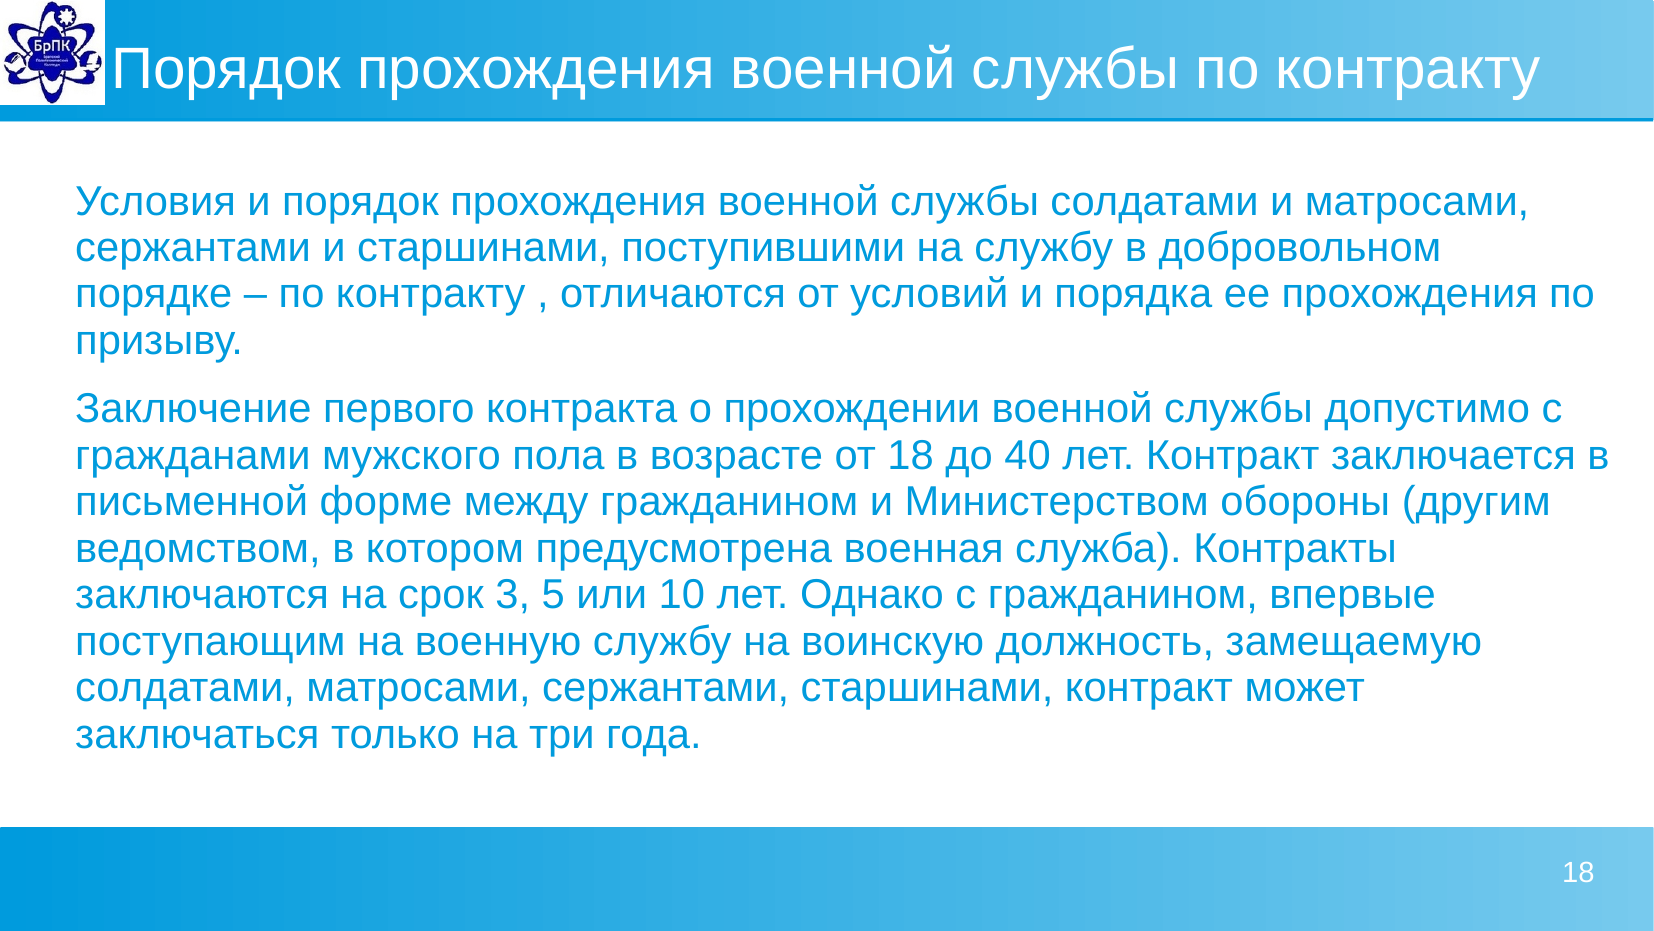

# Порядок прохождения военной службы по контракту
Условия и порядок прохождения военной службы солдатами и матросами, сержантами и старшинами, поступившими на службу в добровольном порядке – по контракту , отличаются от условий и порядка ее прохождения по призыву.
Заключение первого контракта о прохождении военной службы допустимо с гражданами мужского пола в возрасте от 18 до 40 лет. Контракт заключается в письменной форме между гражданином и Министерством обороны (другим ведомством, в котором предусмотрена военная служба). Контракты заключаются на срок 3, 5 или 10 лет. Однако с гражданином, впервые поступающим на военную службу на воинскую должность, замещаемую солдатами, матросами, сержантами, старшинами, контракт может заключаться только на три года.
18